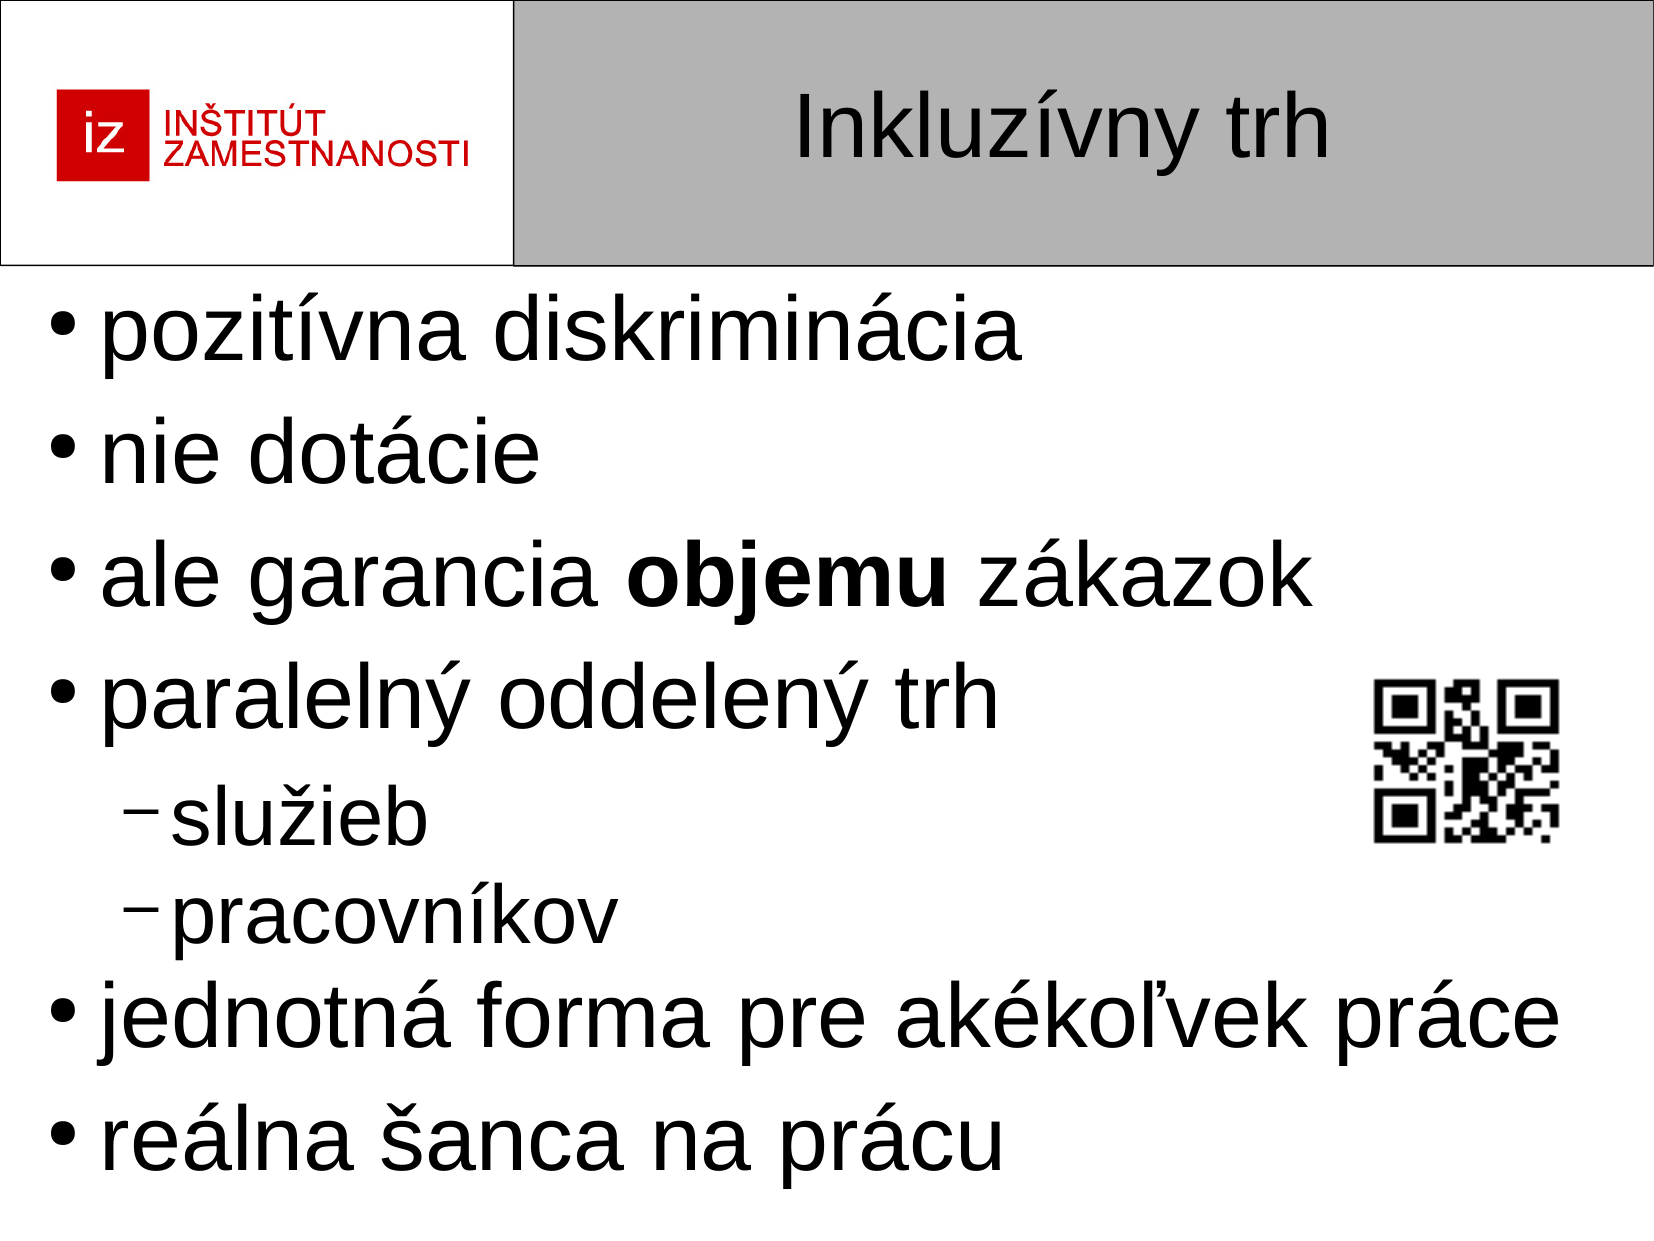

# Inkluzívny trh
pozitívna diskriminácia
nie dotácie
ale garancia objemu zákazok
paralelný oddelený trh
služieb
pracovníkov
jednotná forma pre akékoľvek práce
reálna šanca na prácu